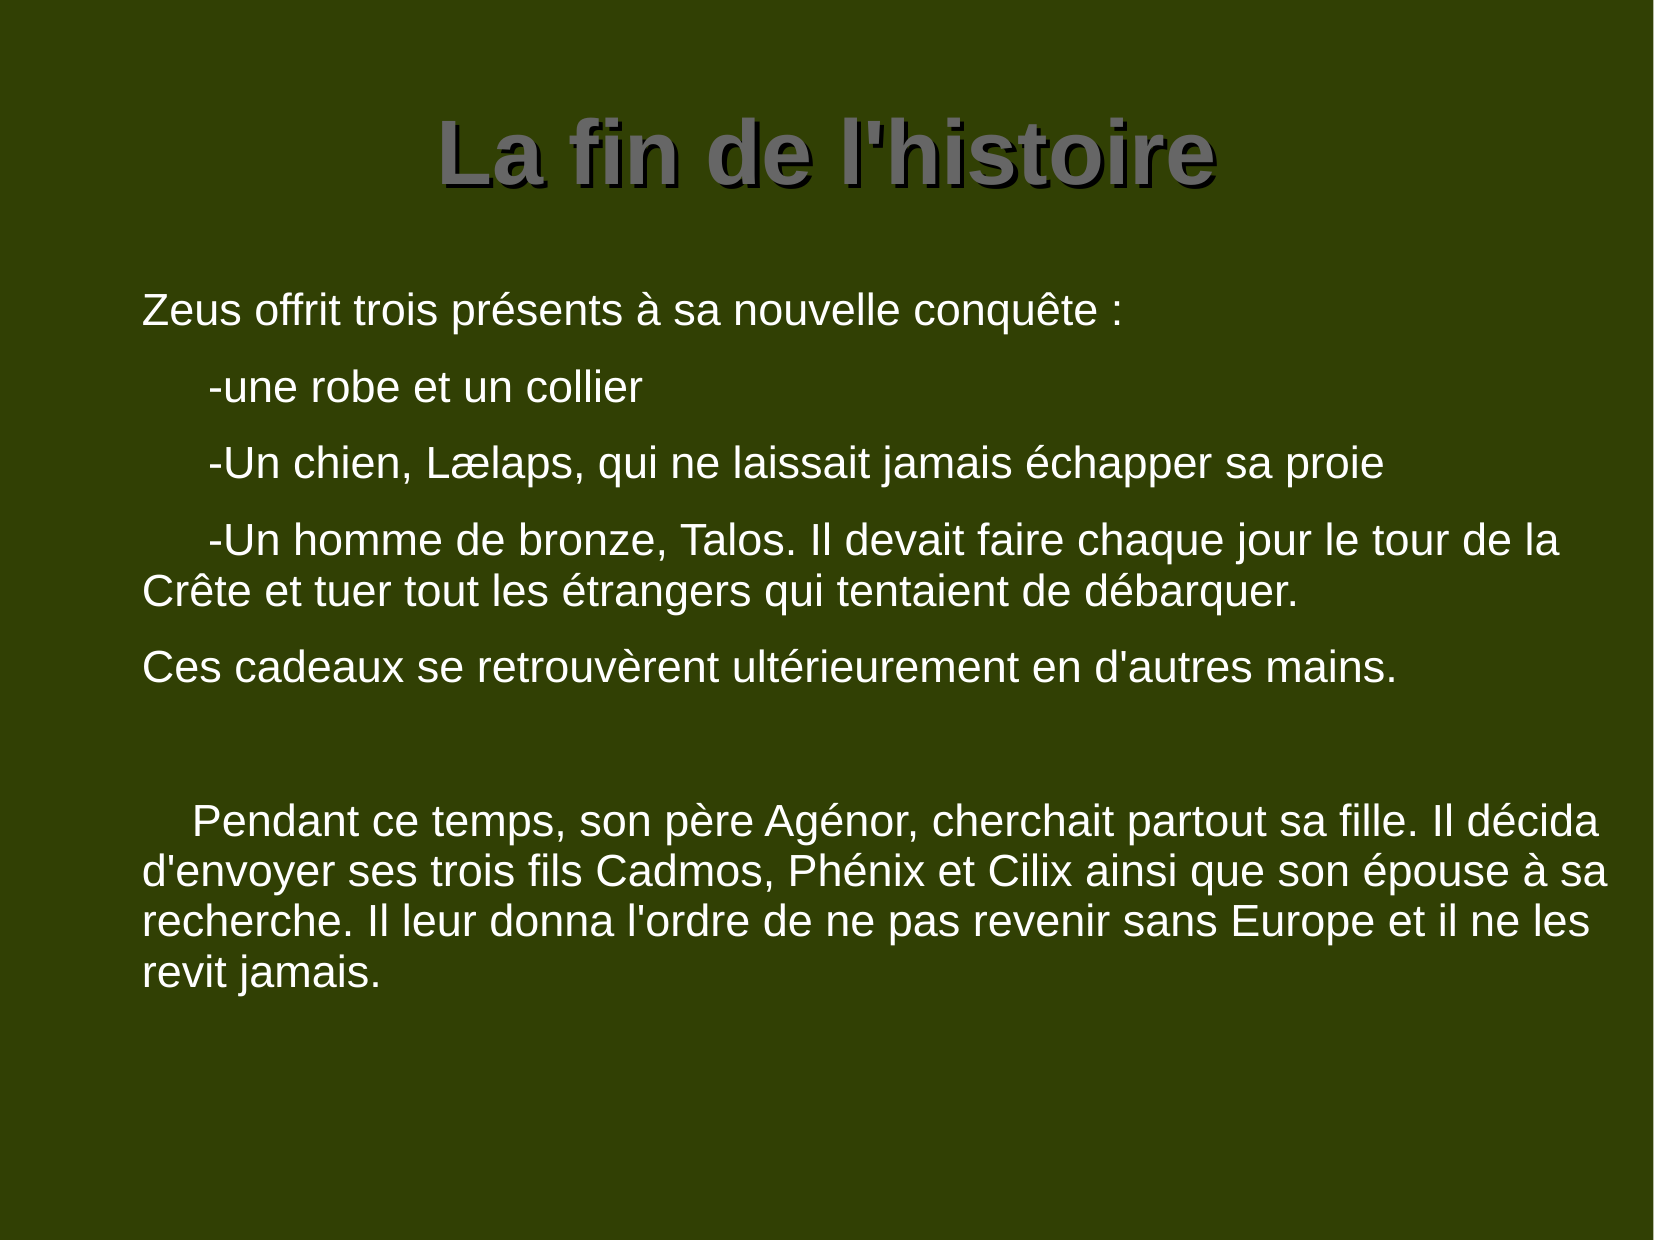

# La fin de l'histoire
Zeus offrit trois présents à sa nouvelle conquête :
 	-une robe et un collier
 	-Un chien, Lælaps, qui ne laissait jamais échapper sa proie
 	-Un homme de bronze, Talos. Il devait faire chaque jour le tour de la Crête et tuer tout les étrangers qui tentaient de débarquer.
Ces cadeaux se retrouvèrent ultérieurement en d'autres mains.
 Pendant ce temps, son père Agénor, cherchait partout sa fille. Il décida d'envoyer ses trois fils Cadmos, Phénix et Cilix ainsi que son épouse à sa recherche. Il leur donna l'ordre de ne pas revenir sans Europe et il ne les revit jamais.